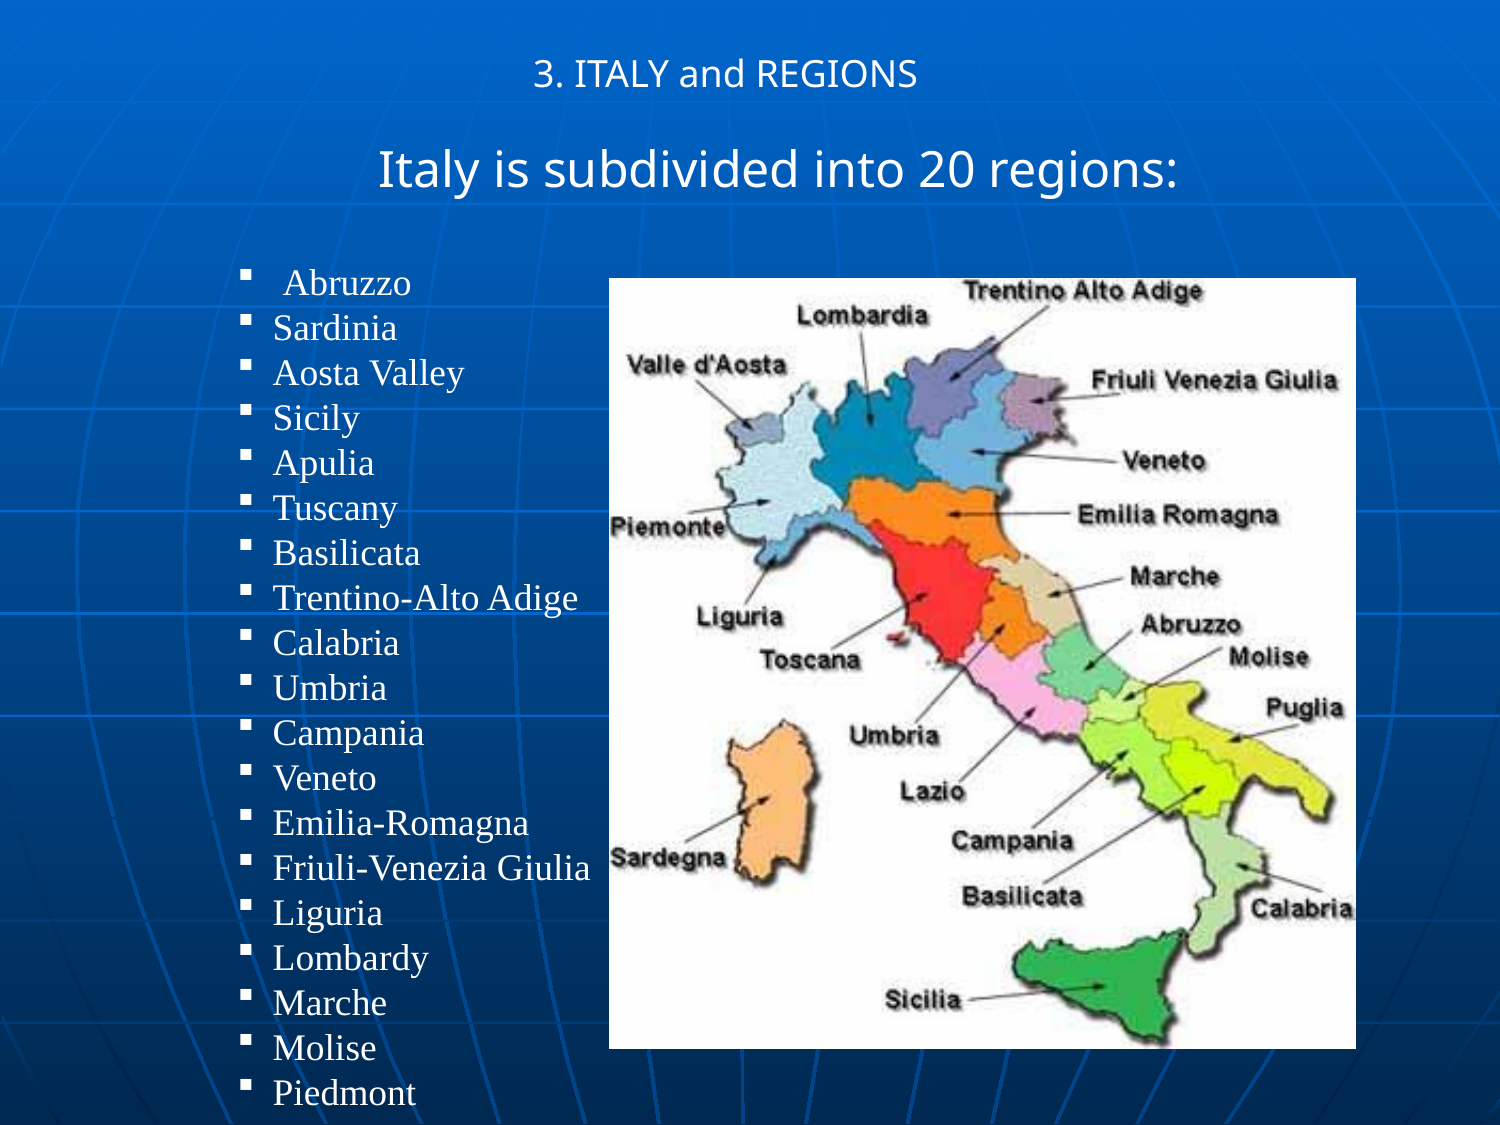

3. ITALY and REGIONS
Italy is subdivided into 20 regions:
 Abruzzo
Sardinia
Aosta Valley
Sicily
Apulia
Tuscany
Basilicata
Trentino-Alto Adige
Calabria
Umbria
Campania
Veneto
Emilia-Romagna
Friuli-Venezia Giulia
Liguria
Lombardy
Marche
Molise
Piedmont